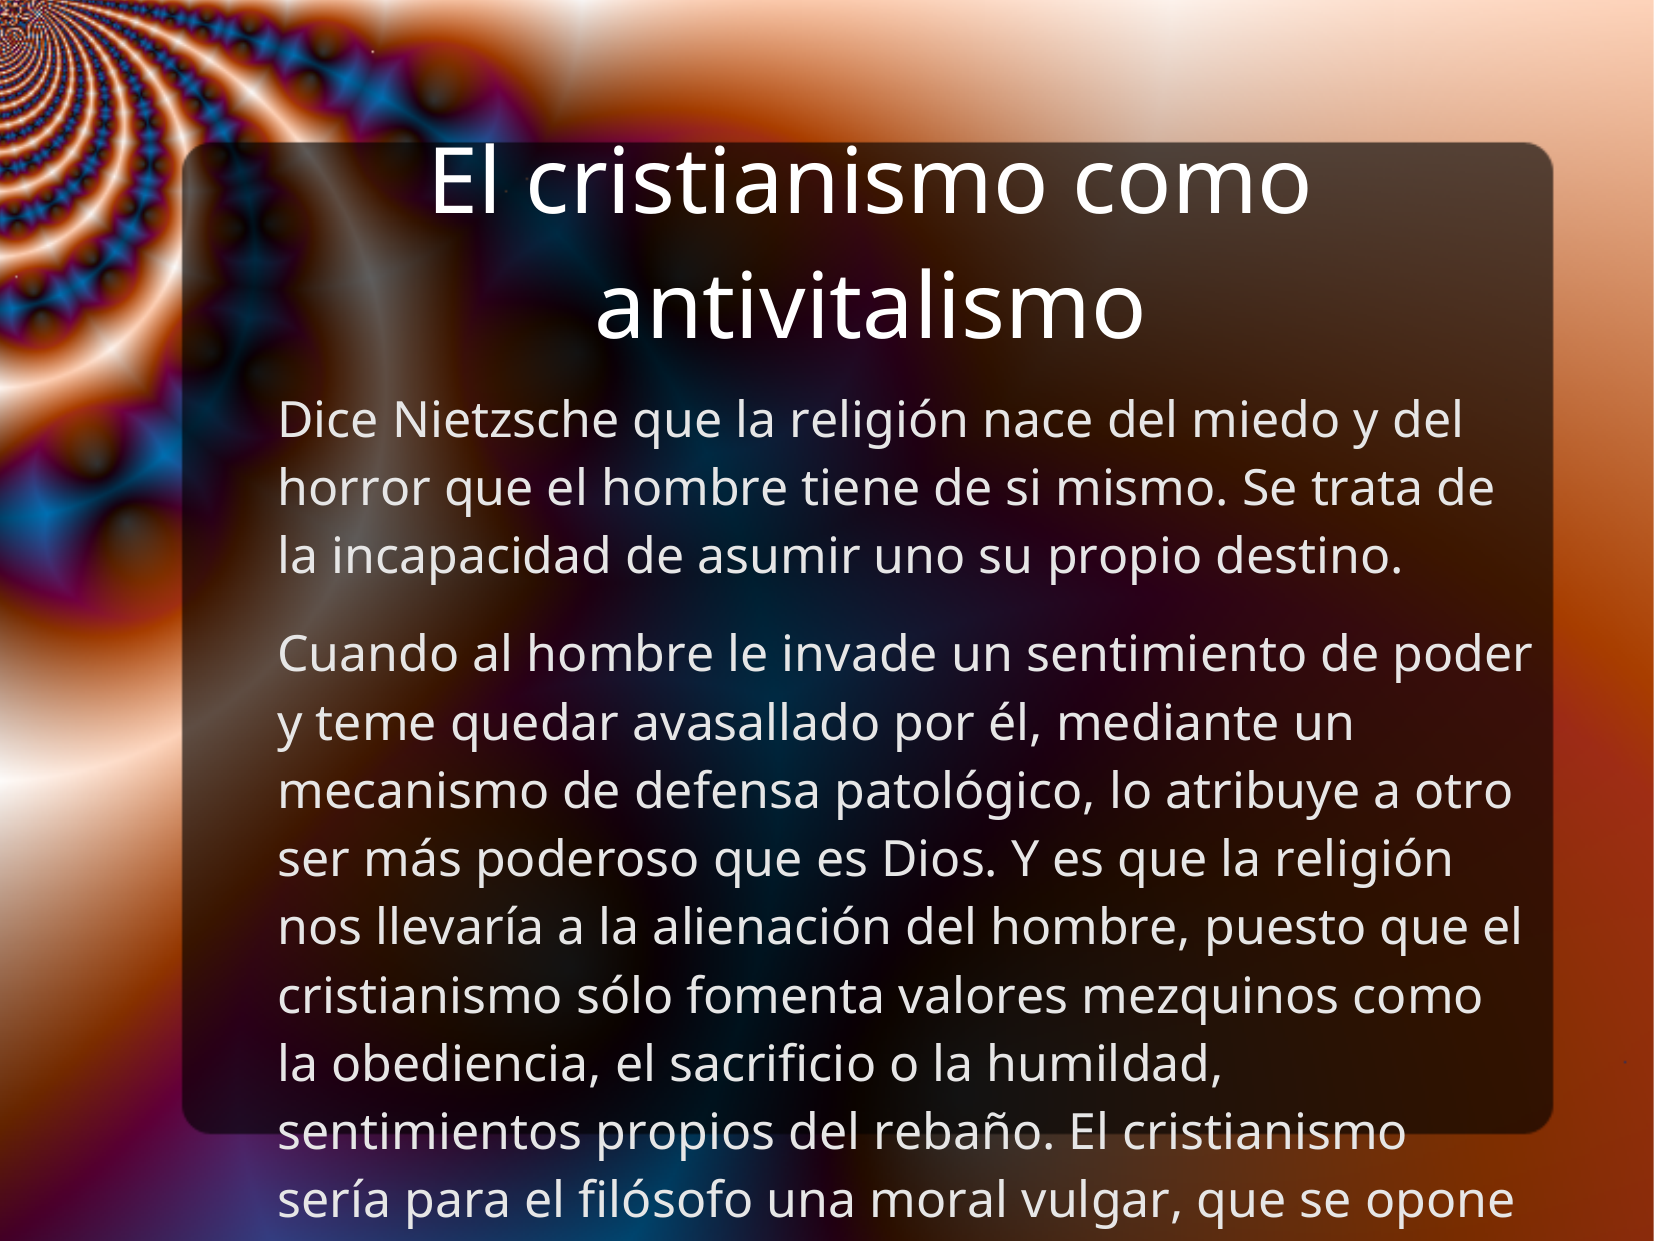

# El cristianismo como antivitalismo
Dice Nietzsche que la religión nace del miedo y del horror que el hombre tiene de si mismo. Se trata de la incapacidad de asumir uno su propio destino.
Cuando al hombre le invade un sentimiento de poder y teme quedar avasallado por él, mediante un mecanismo de defensa patológico, lo atribuye a otro ser más poderoso que es Dios. Y es que la religión nos llevaría a la alienación del hombre, puesto que el cristianismo sólo fomenta valores mezquinos como la obediencia, el sacrificio o la humildad, sentimientos propios del rebaño. El cristianismo sería para el filósofo una moral vulgar, que se opone a todos los valores específicos de la virtud.